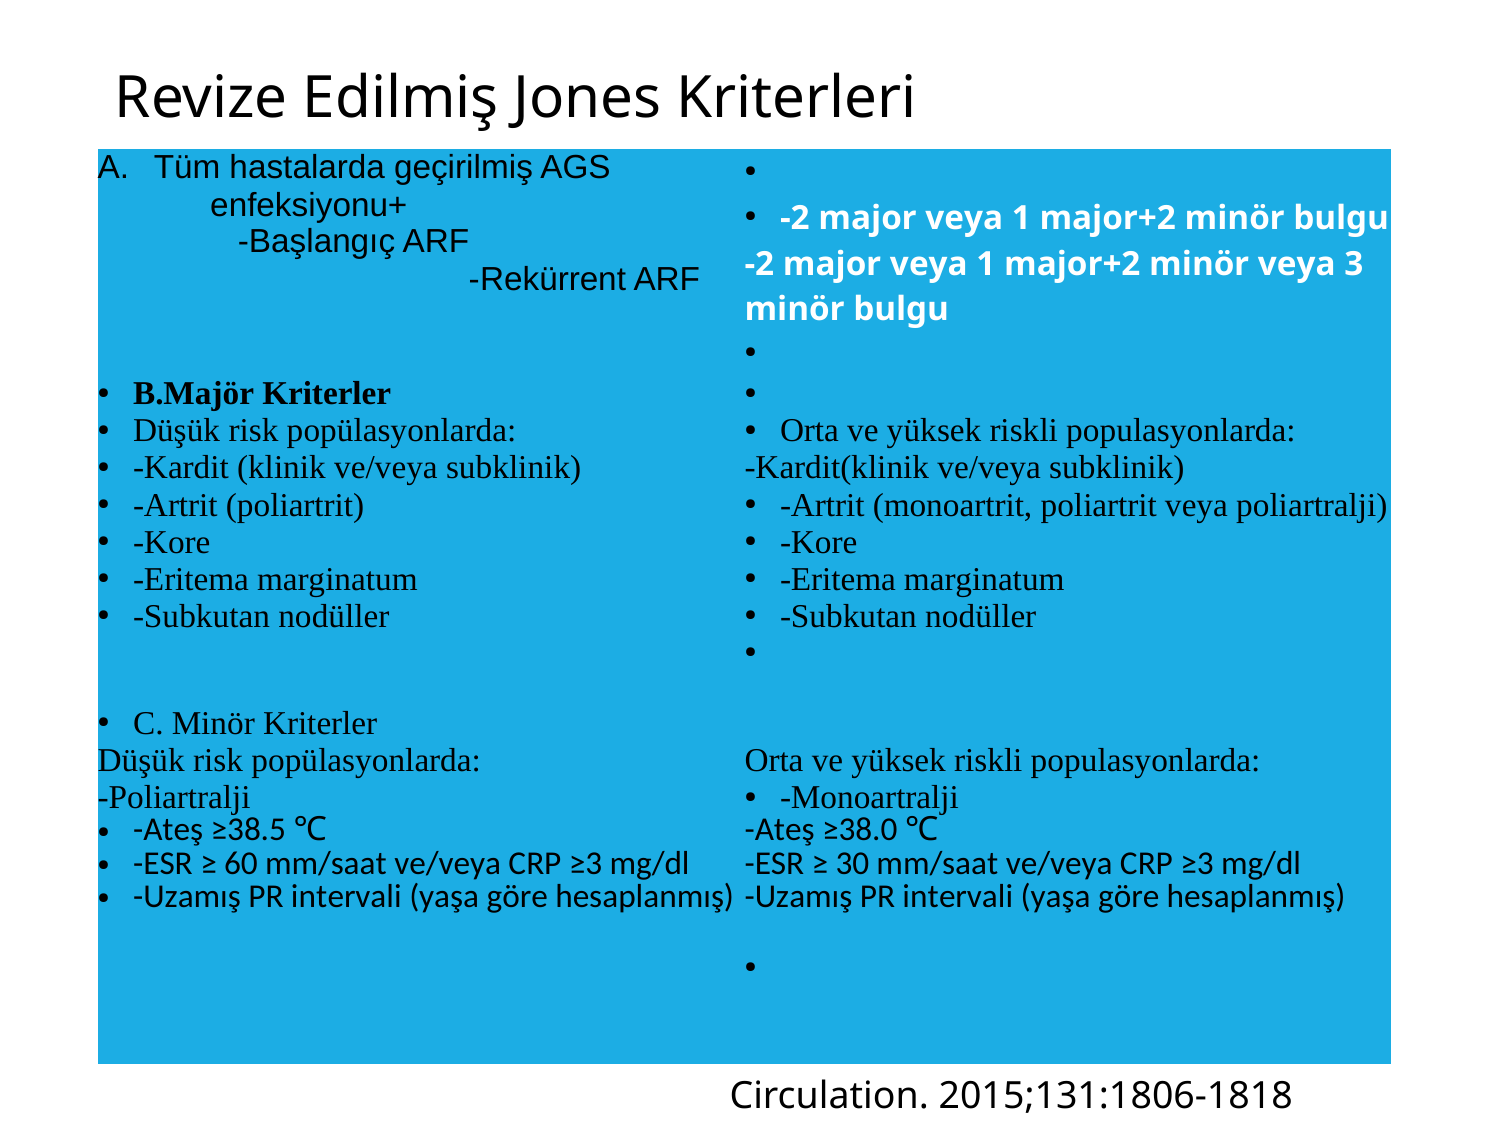

# Revize Edilmiş Jones Kriterleri
| Tüm hastalarda geçirilmiş AGS enfeksiyonu+ -Başlangıç ARF -Rekürrent ARF | -2 major veya 1 major+2 minör bulgu -2 major veya 1 major+2 minör veya 3 minör bulgu |
| --- | --- |
| B.Majör Kriterler Düşük risk popülasyonlarda: -Kardit (klinik ve/veya subklinik) -Artrit (poliartrit) -Kore -Eritema marginatum -Subkutan nodüller | Orta ve yüksek riskli populasyonlarda: -Kardit(klinik ve/veya subklinik) -Artrit (monoartrit, poliartrit veya poliartralji) -Kore -Eritema marginatum -Subkutan nodüller |
| C. Minör Kriterler Düşük risk popülasyonlarda: -Poliartralji -Ateş ≥38.5 ℃ -ESR ≥ 60 mm/saat ve/veya CRP ≥3 mg/dl -Uzamış PR intervali (yaşa göre hesaplanmış) | Orta ve yüksek riskli populasyonlarda: -Monoartralji -Ateş ≥38.0 ℃ -ESR ≥ 30 mm/saat ve/veya CRP ≥3 mg/dl -Uzamış PR intervali (yaşa göre hesaplanmış) |
Circulation. 2015;131:1806-1818